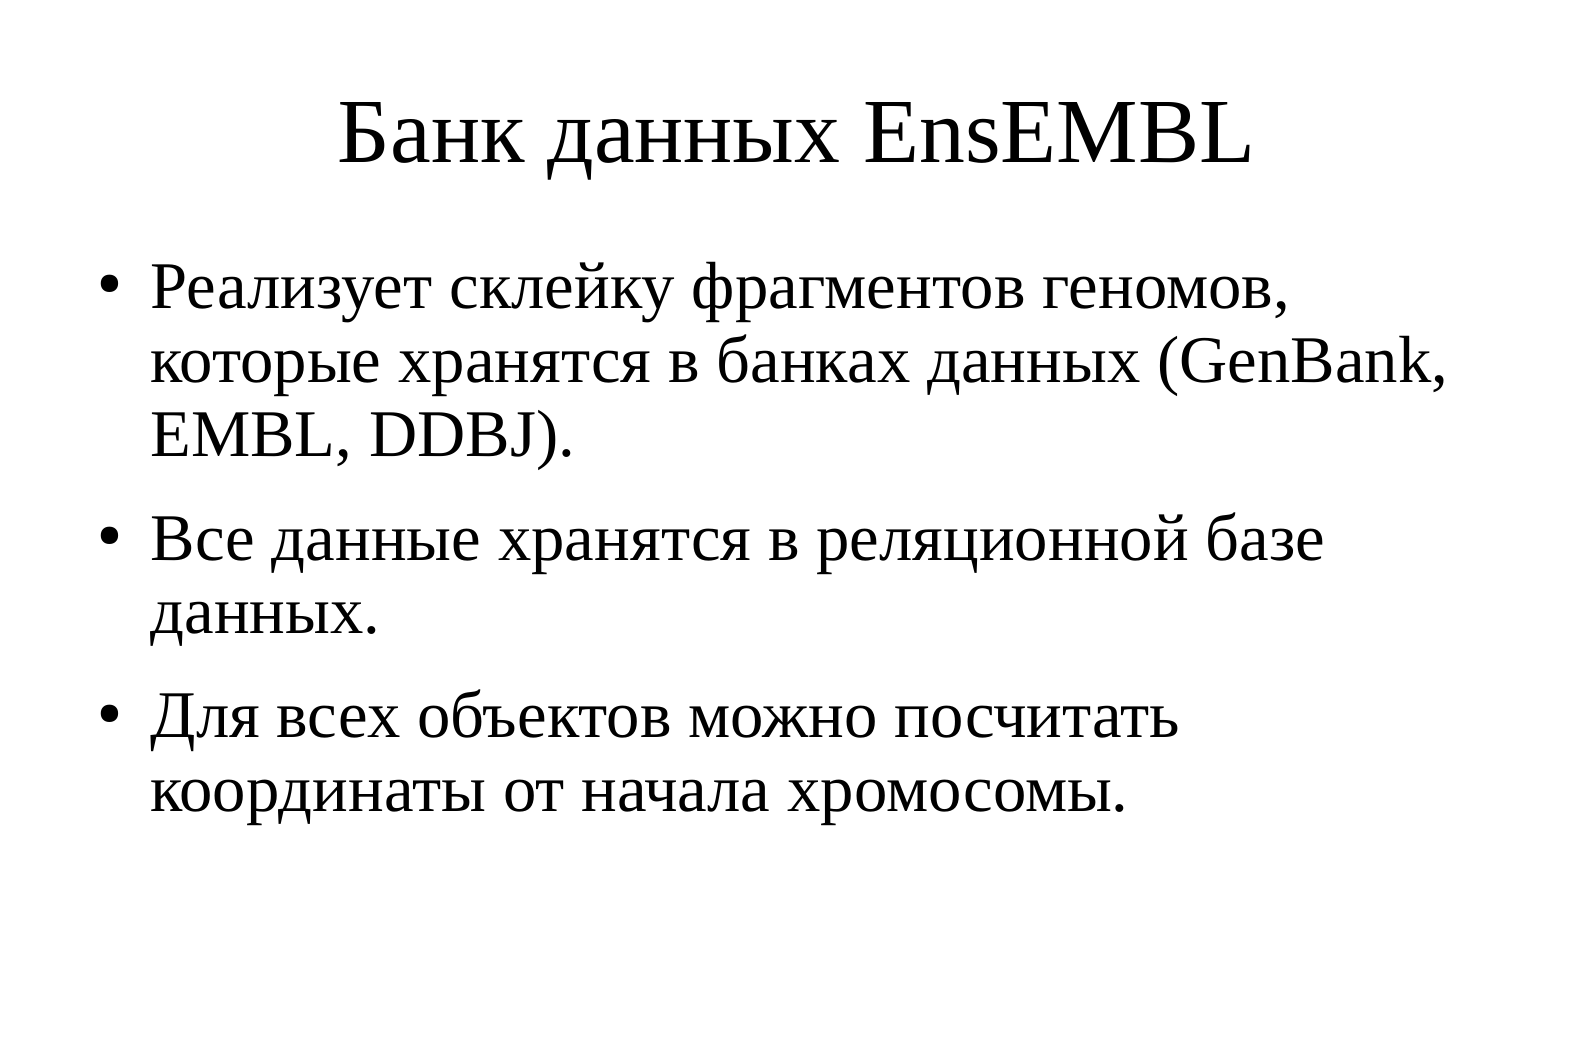

# Банк данных EnsEMBL
Реализует склейку фрагментов геномов, которые хранятся в банках данных (GenBank, EMBL, DDBJ).
Все данные хранятся в реляционной базе данных.
Для всех объектов можно посчитать координаты от начала хромосомы.